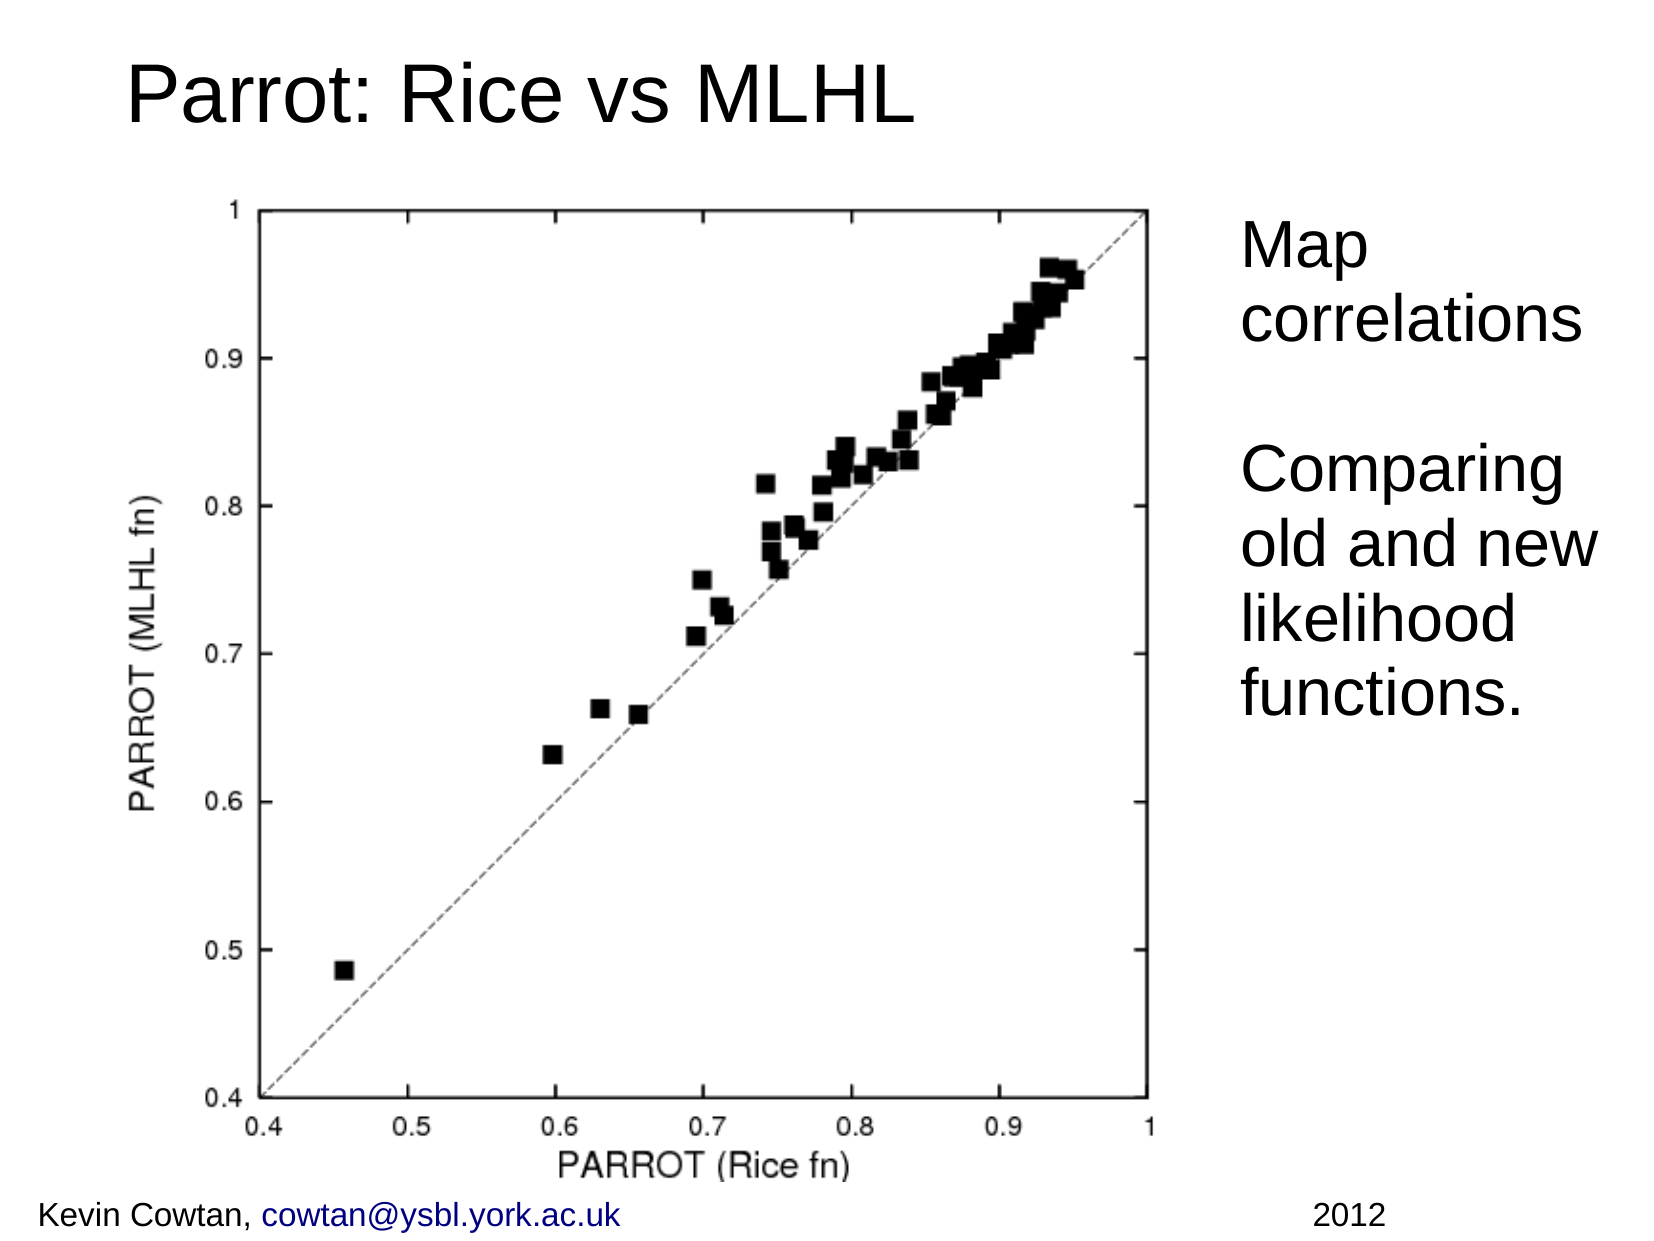

# Parrot: Rice vs MLHL
Map
correlations
Comparing
old and new
likelihood
functions.